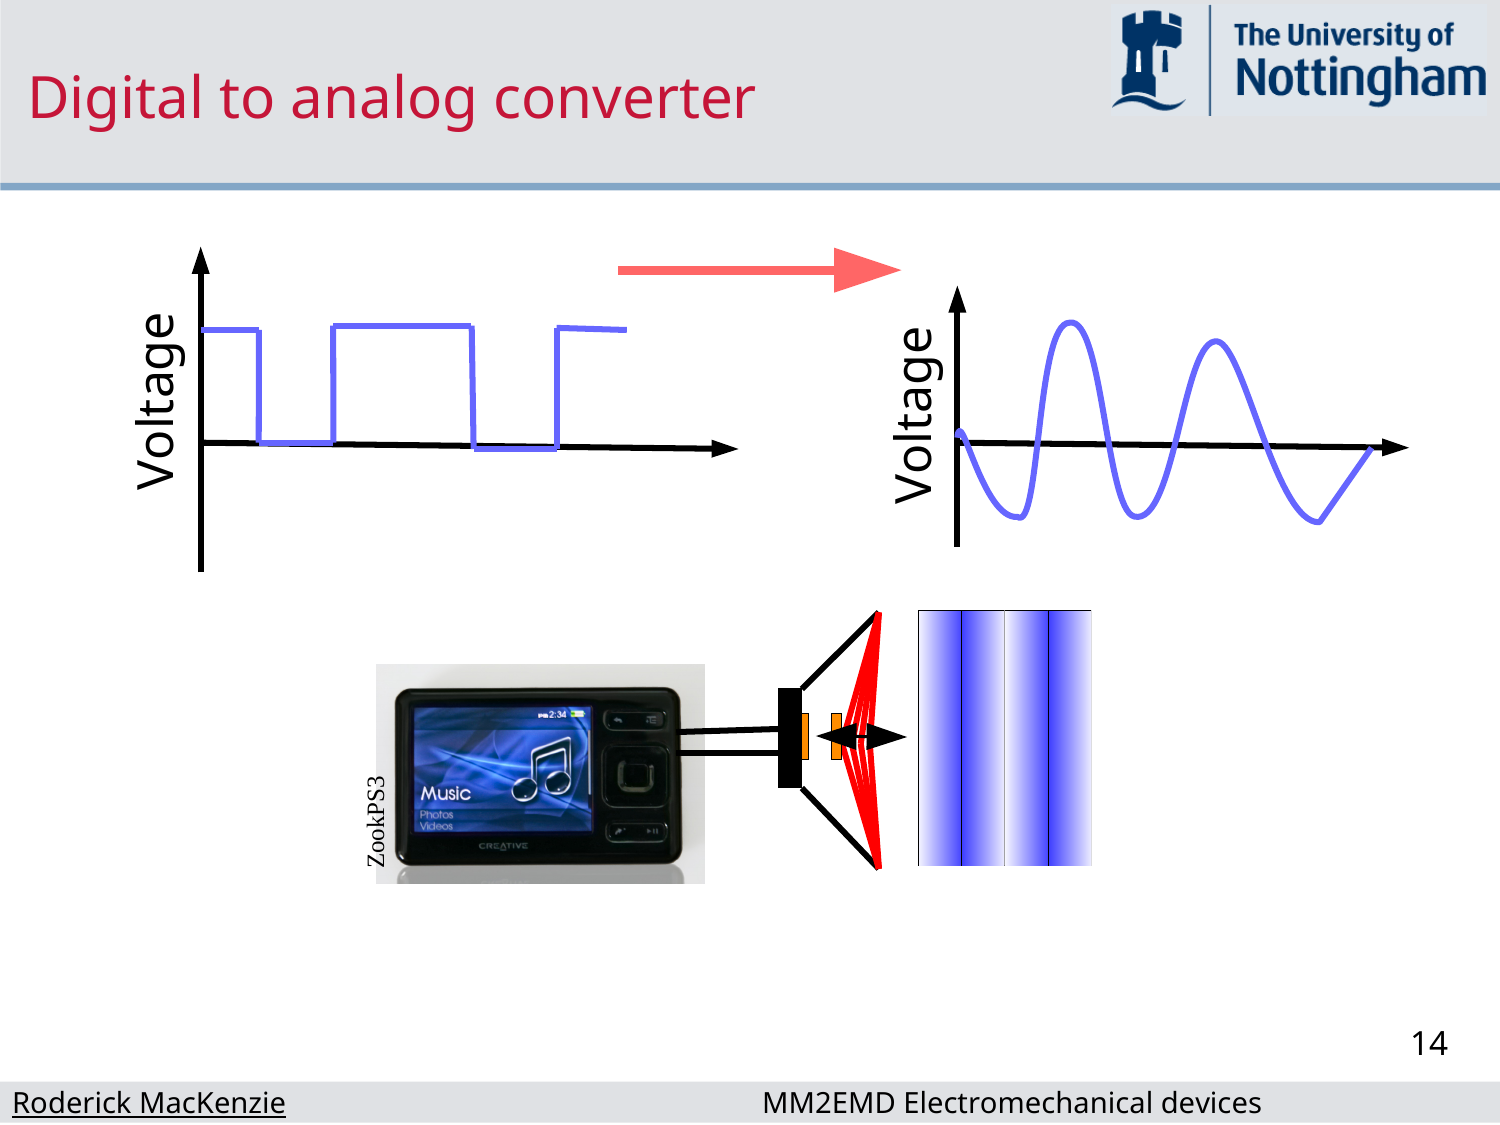

# Digital to analog converter
Voltage
Voltage
ZookPS3